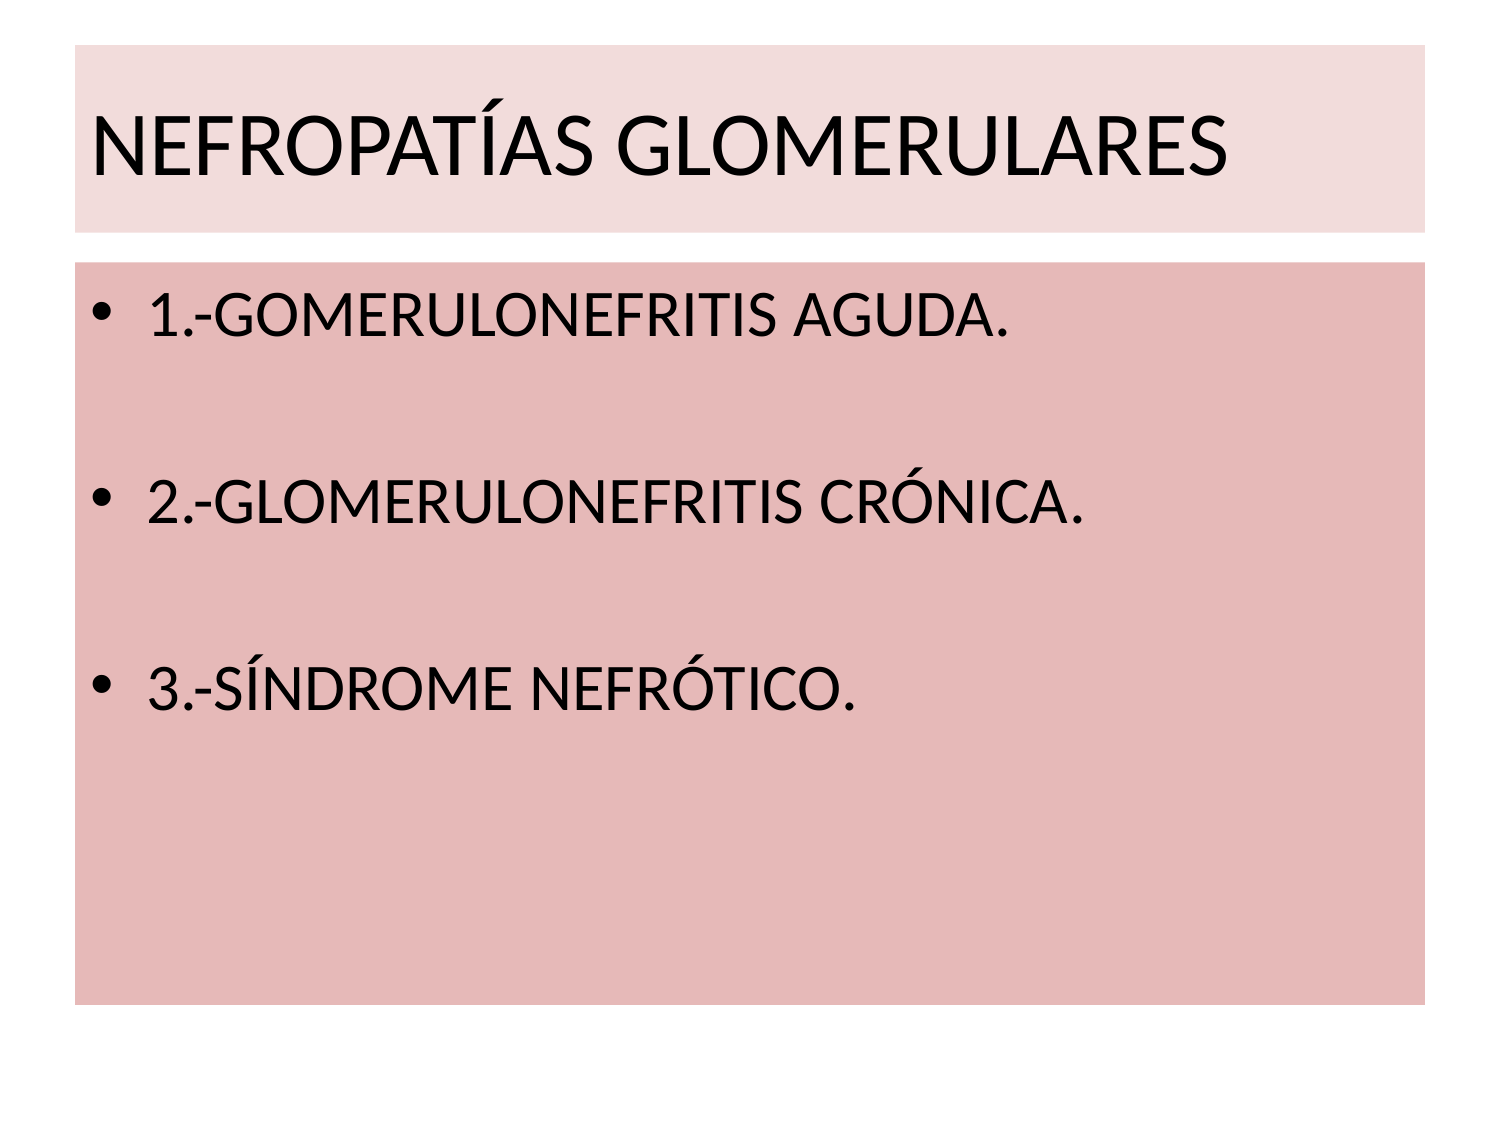

# NEFROPATÍAS GLOMERULARES
1.-GOMERULONEFRITIS AGUDA.
2.-GLOMERULONEFRITIS CRÓNICA.
3.-SÍNDROME NEFRÓTICO.